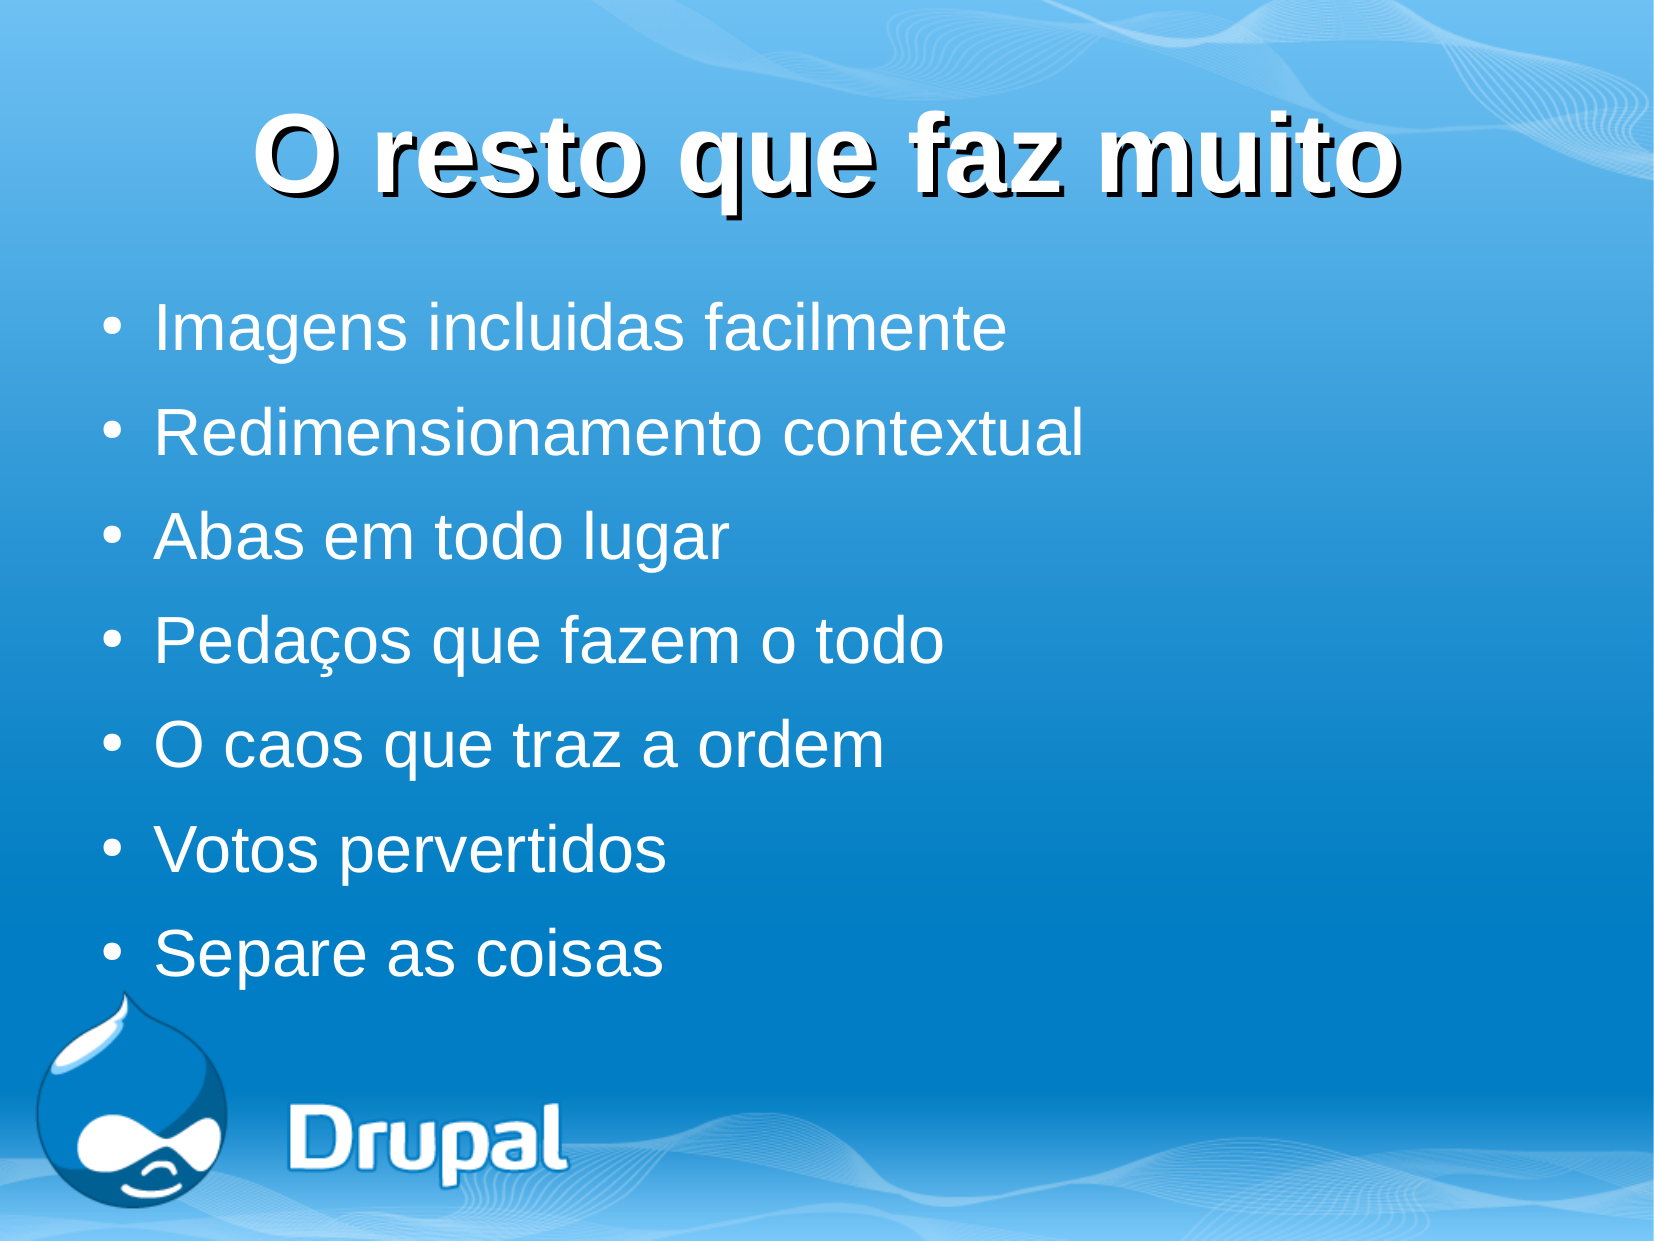

# O resto que faz muito
Imagens incluidas facilmente
Redimensionamento contextual
Abas em todo lugar
Pedaços que fazem o todo
O caos que traz a ordem
Votos pervertidos
Separe as coisas